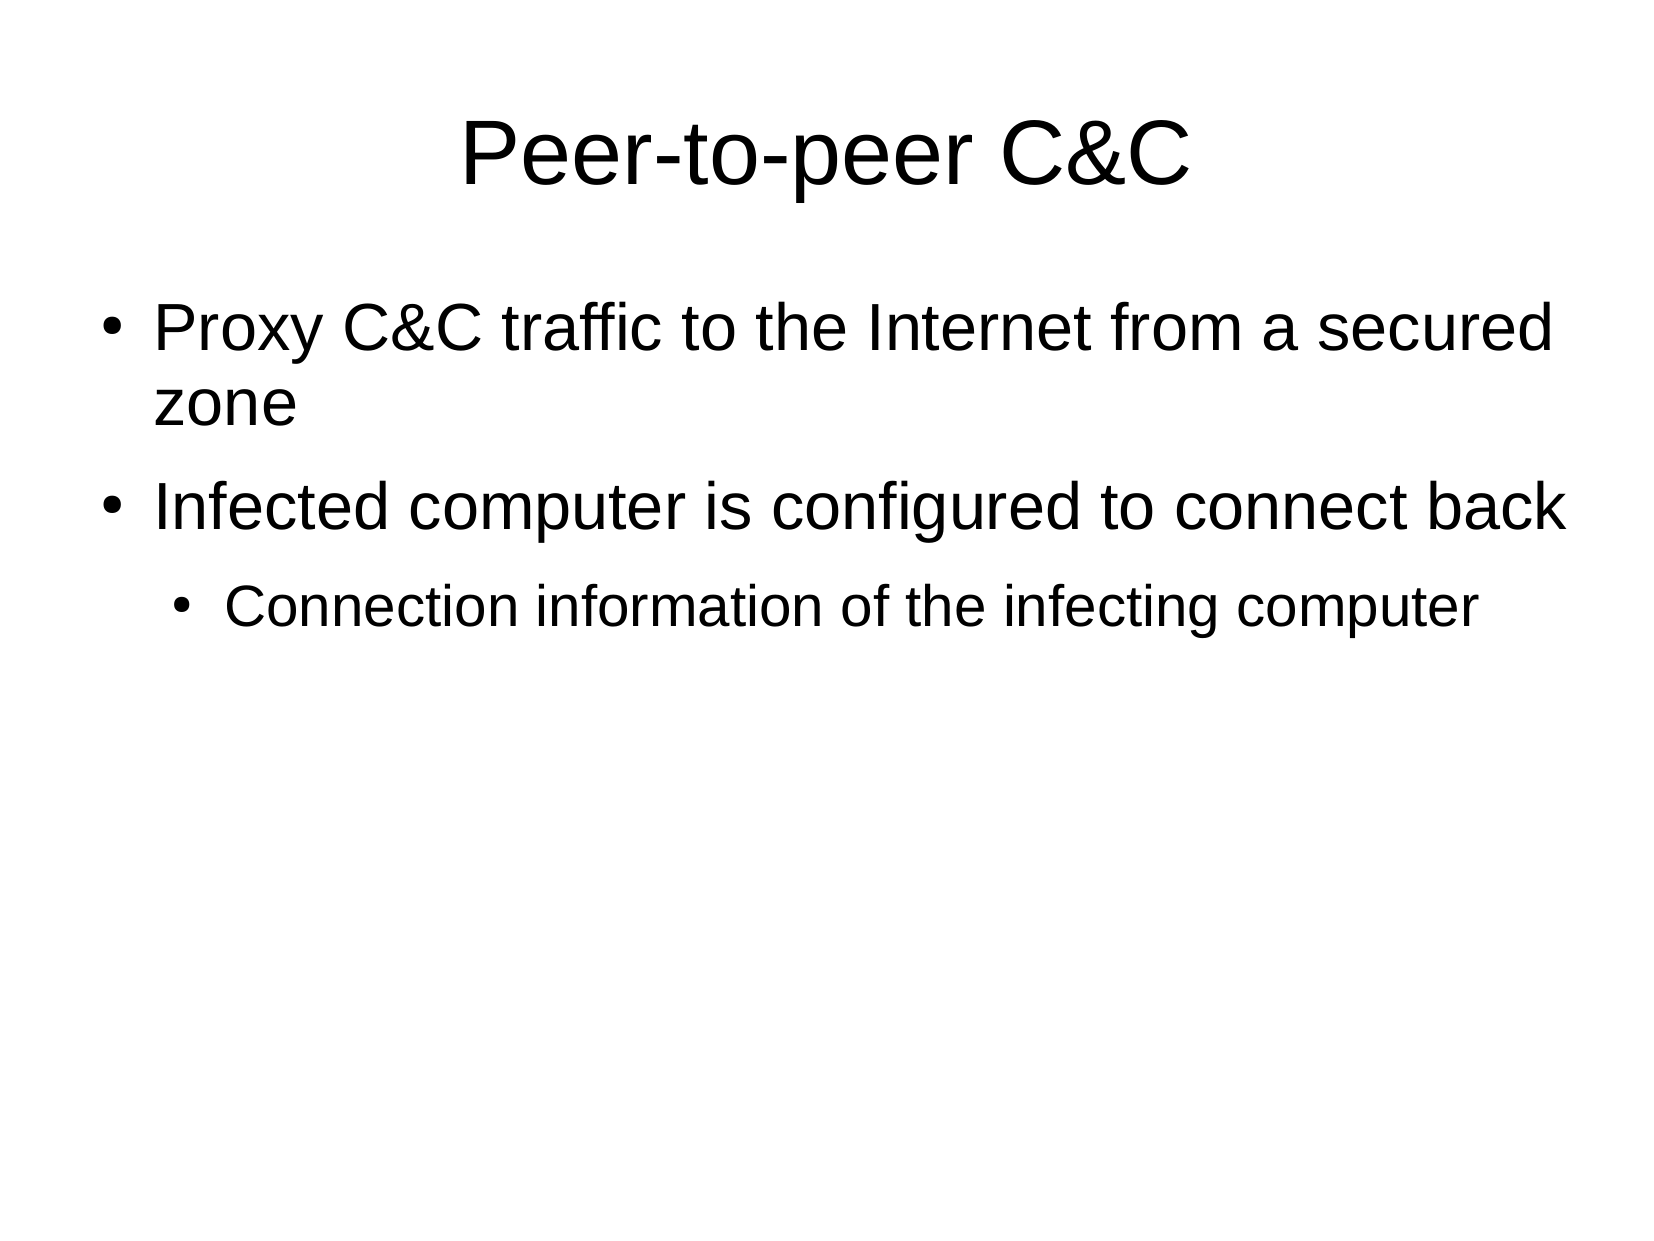

# Peer-to-peer C&C
Proxy C&C traffic to the Internet from a secured zone
Infected computer is configured to connect back
Connection information of the infecting computer